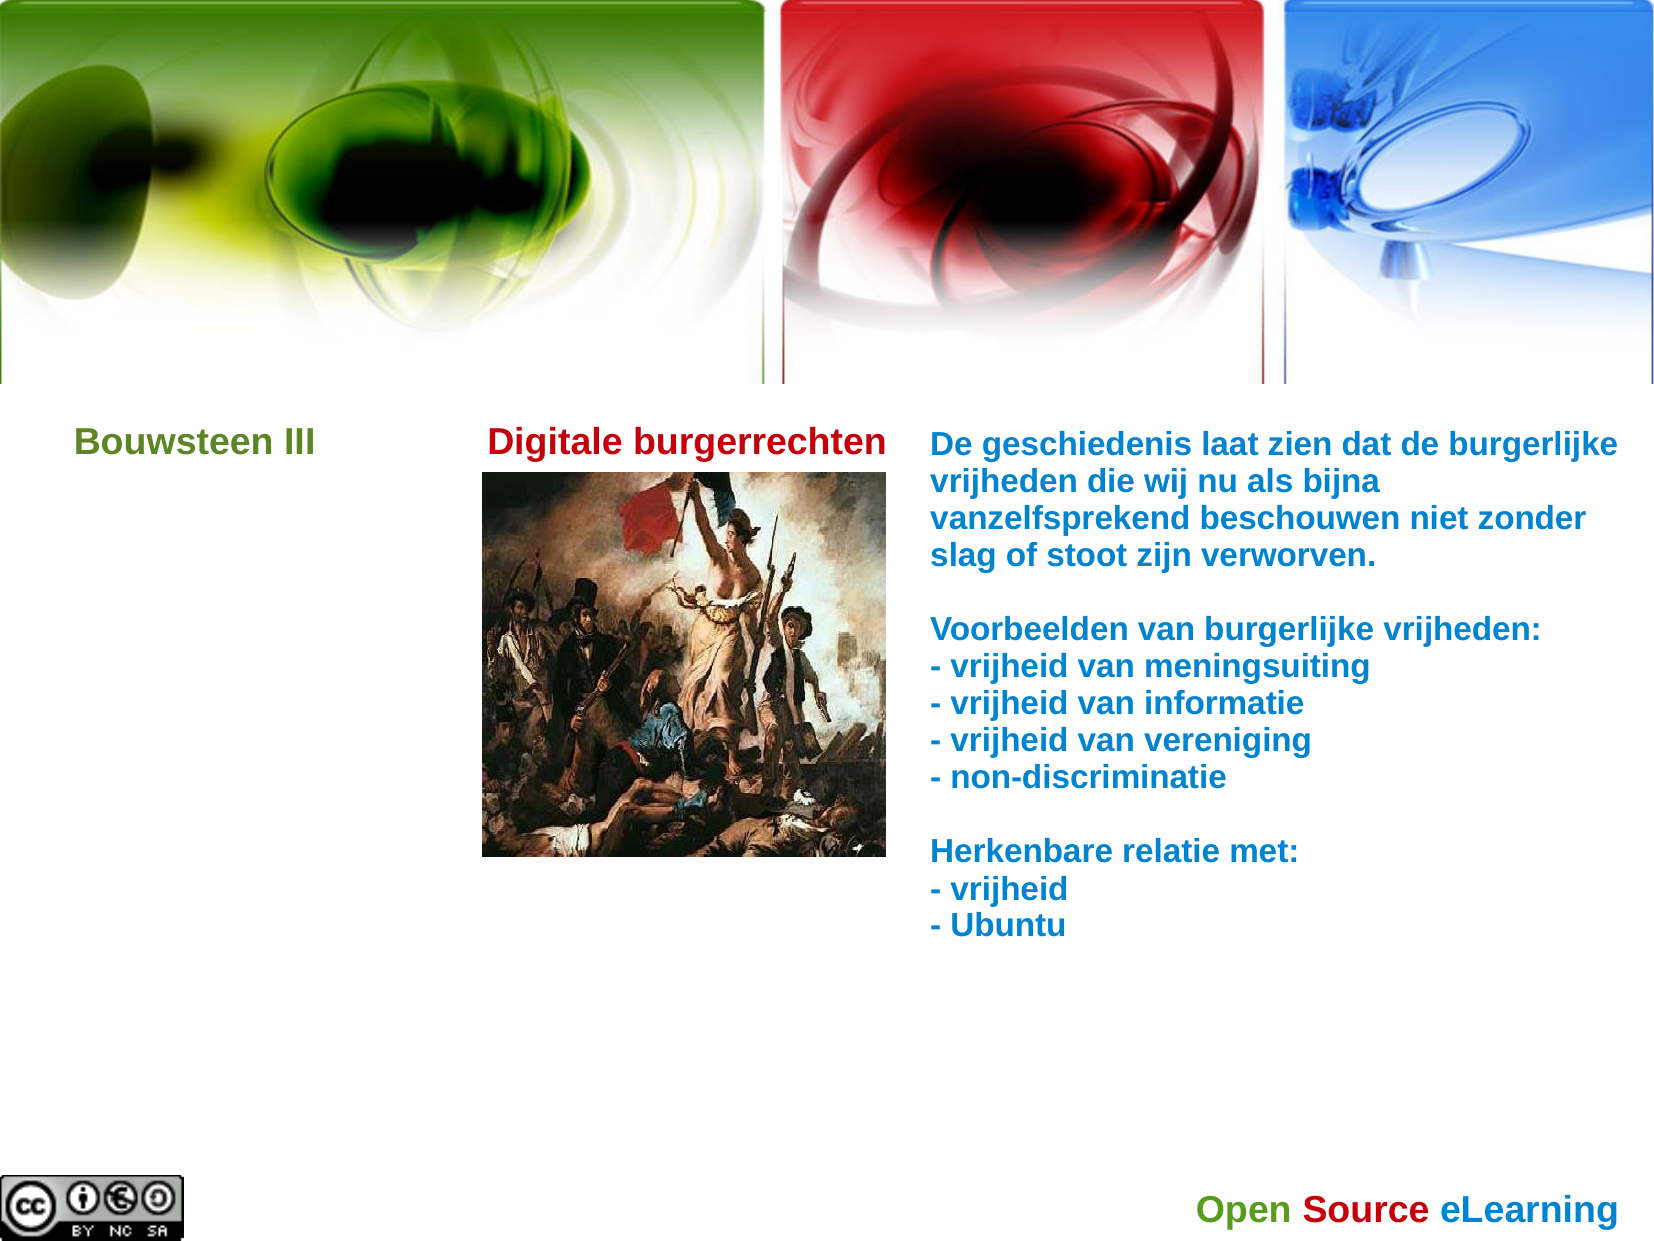

Bouwsteen III
Digitale burgerrechten
De geschiedenis laat zien dat de burgerlijke vrijheden die wij nu als bijna vanzelfsprekend beschouwen niet zonder slag of stoot zijn verworven.
Voorbeelden van burgerlijke vrijheden:
- vrijheid van meningsuiting
- vrijheid van informatie
- vrijheid van vereniging
- non-discriminatie
Herkenbare relatie met:
- vrijheid
- Ubuntu
Open Source eLearning